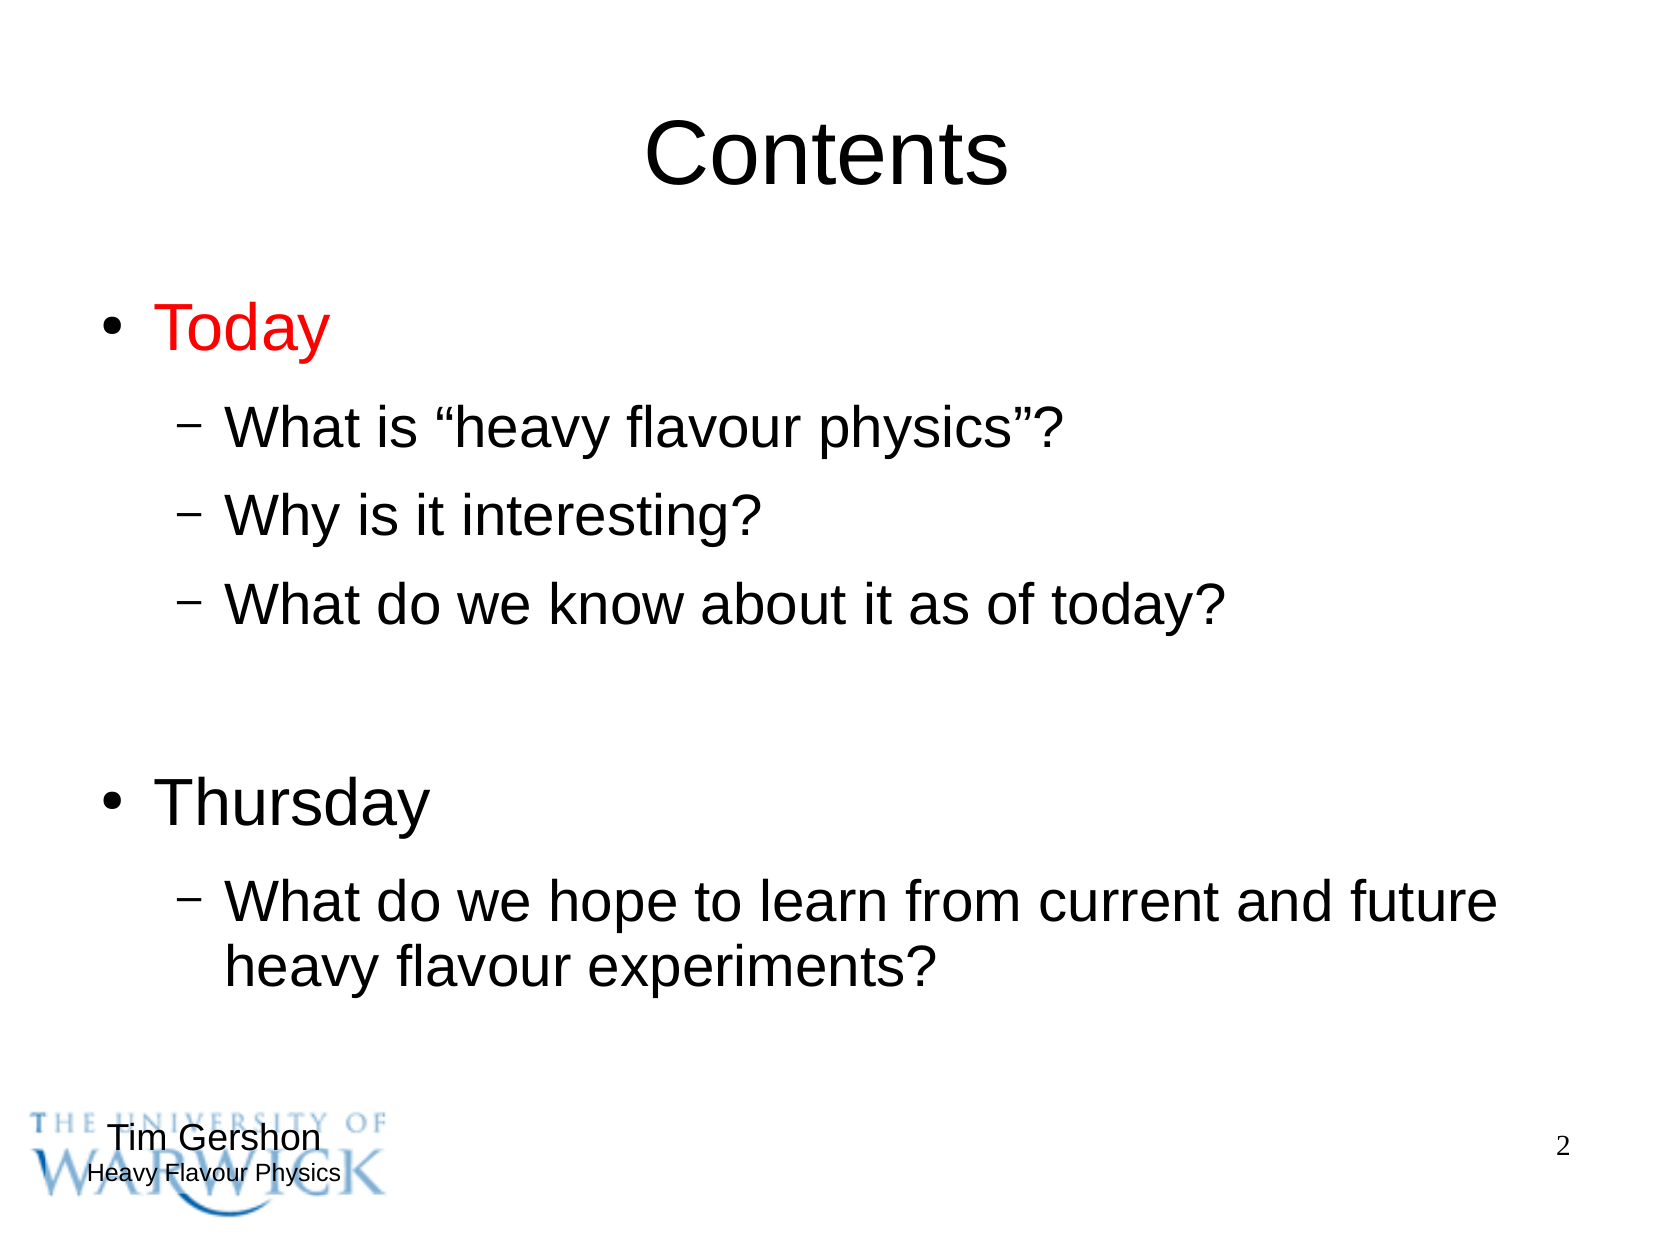

# Contents
Today
What is “heavy flavour physics”?
Why is it interesting?
What do we know about it as of today?
Thursday
What do we hope to learn from current and future heavy flavour experiments?
Tim Gershon
Heavy Flavour Physics
2